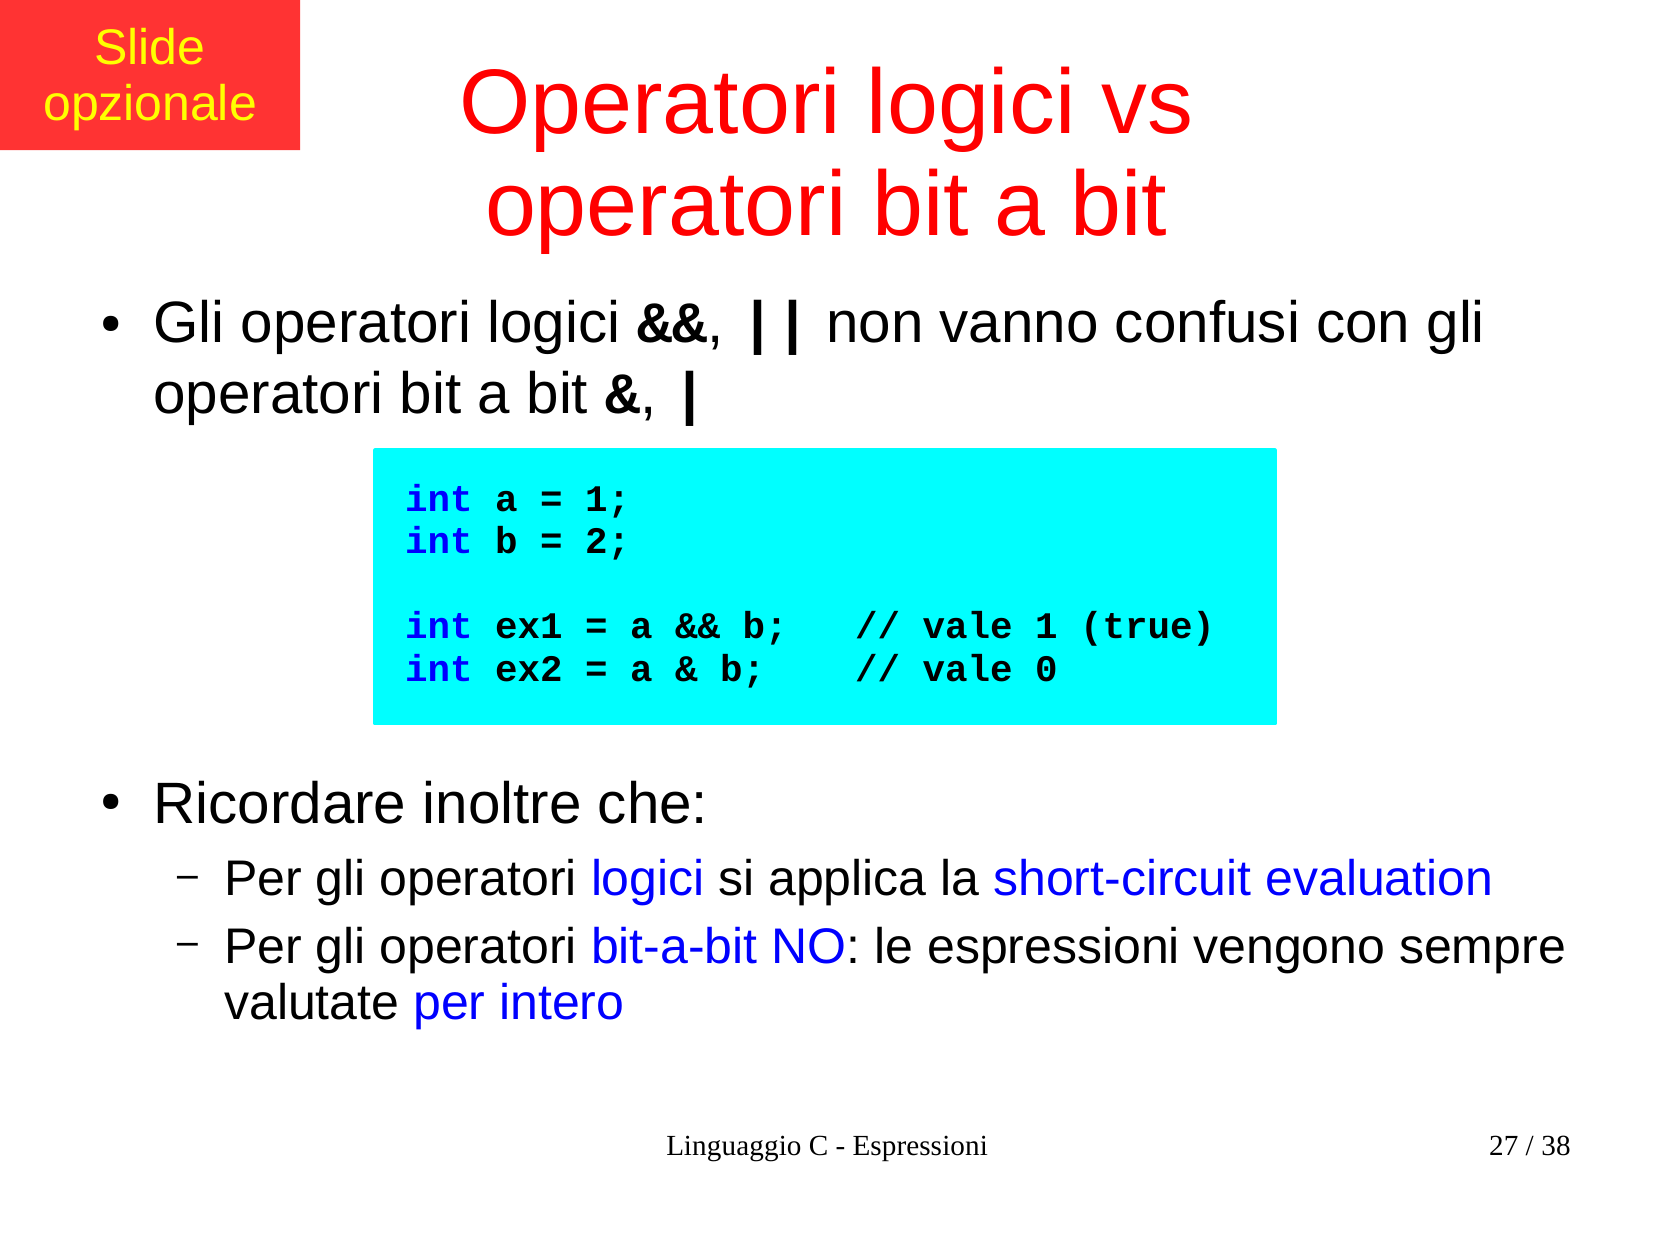

Slide
opzionale
# Operatori logici vs operatori bit a bit
Gli operatori logici &&, || non vanno confusi con gli operatori bit a bit &, |
Ricordare inoltre che:
Per gli operatori logici si applica la short-circuit evaluation
Per gli operatori bit-a-bit NO: le espressioni vengono sempre valutate per intero
int a = 1;
int b = 2;
int ex1 = a && b; 	// vale 1 (true)
int ex2 = a & b;		// vale 0
Linguaggio C - Espressioni
27